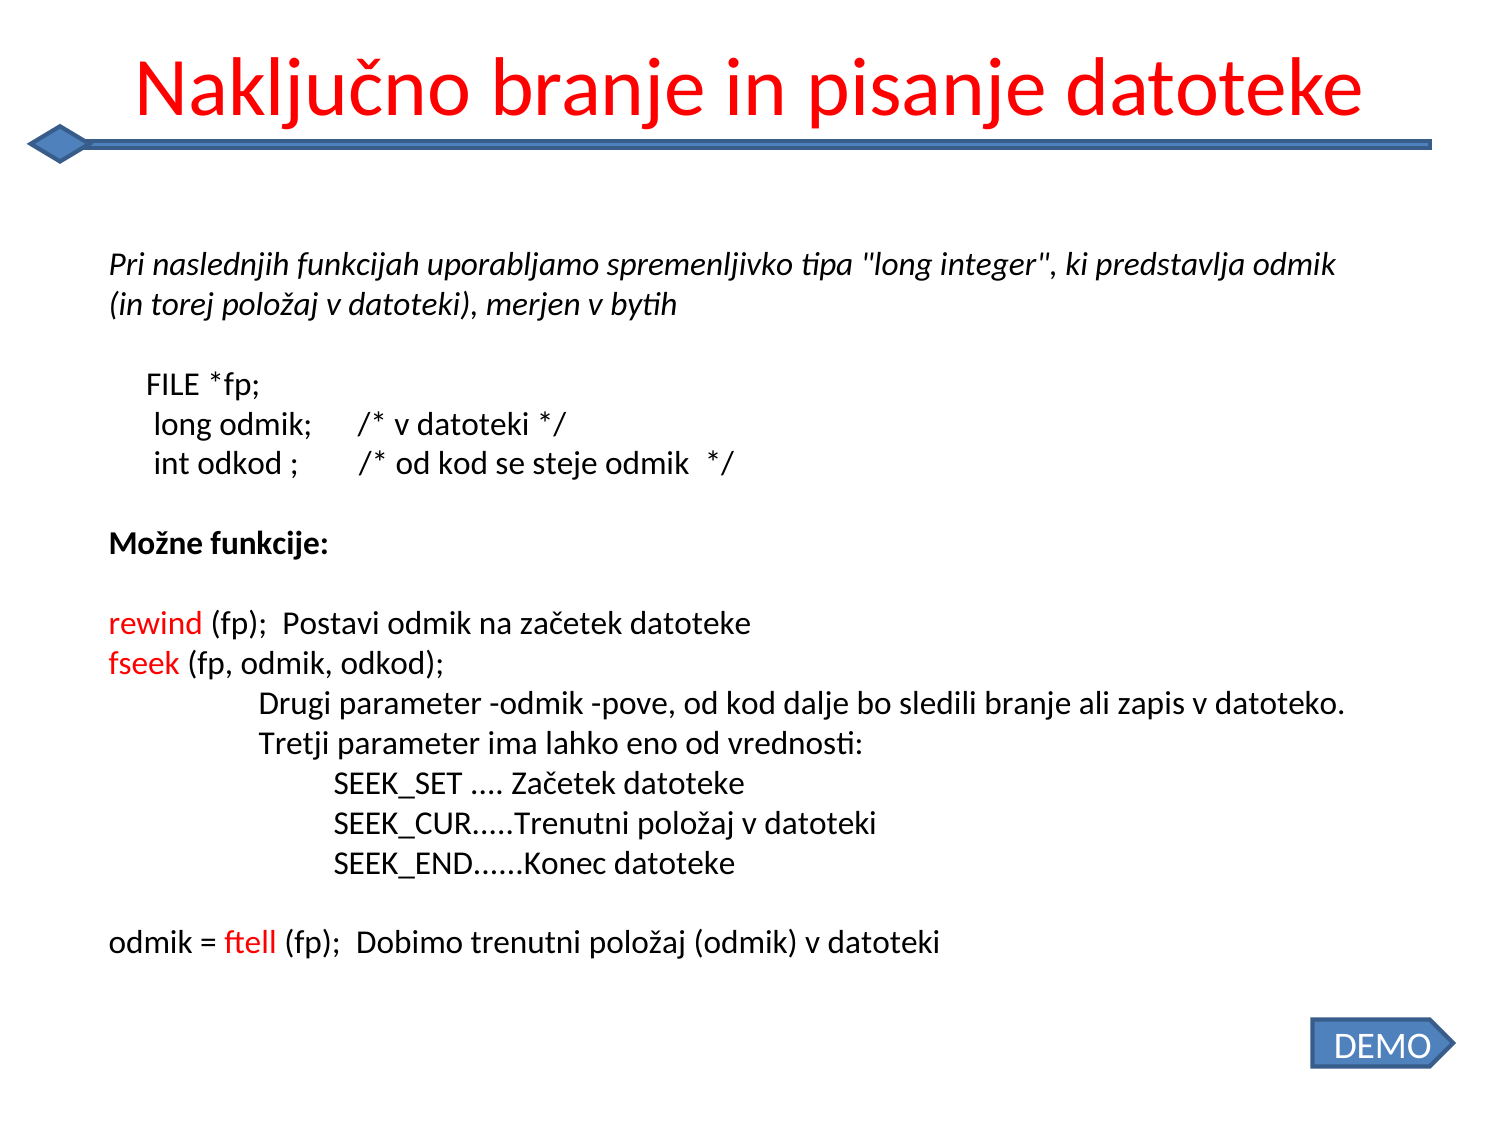

# Naključno branje in pisanje datoteke
Pri naslednjih funkcijah uporabljamo spremenljivko tipa "long integer", ki predstavlja odmik (in torej položaj v datoteki), merjen v bytih
     FILE *fp;
      long odmik;      /* v datoteki */
      int odkod ;        /* od kod se steje odmik  */
Možne funkcije:
rewind (fp);  Postavi odmik na začetek datoteke
fseek (fp, odmik, odkod);
Drugi parameter -odmik -pove, od kod dalje bo sledili branje ali zapis v datoteko.  Tretji parameter ima lahko eno od vrednosti:
SEEK_SET .... Začetek datoteke
SEEK_CUR.....Trenutni položaj v datoteki
SEEK_END......Konec datoteke
odmik = ftell (fp);  Dobimo trenutni položaj (odmik) v datoteki
DEMO